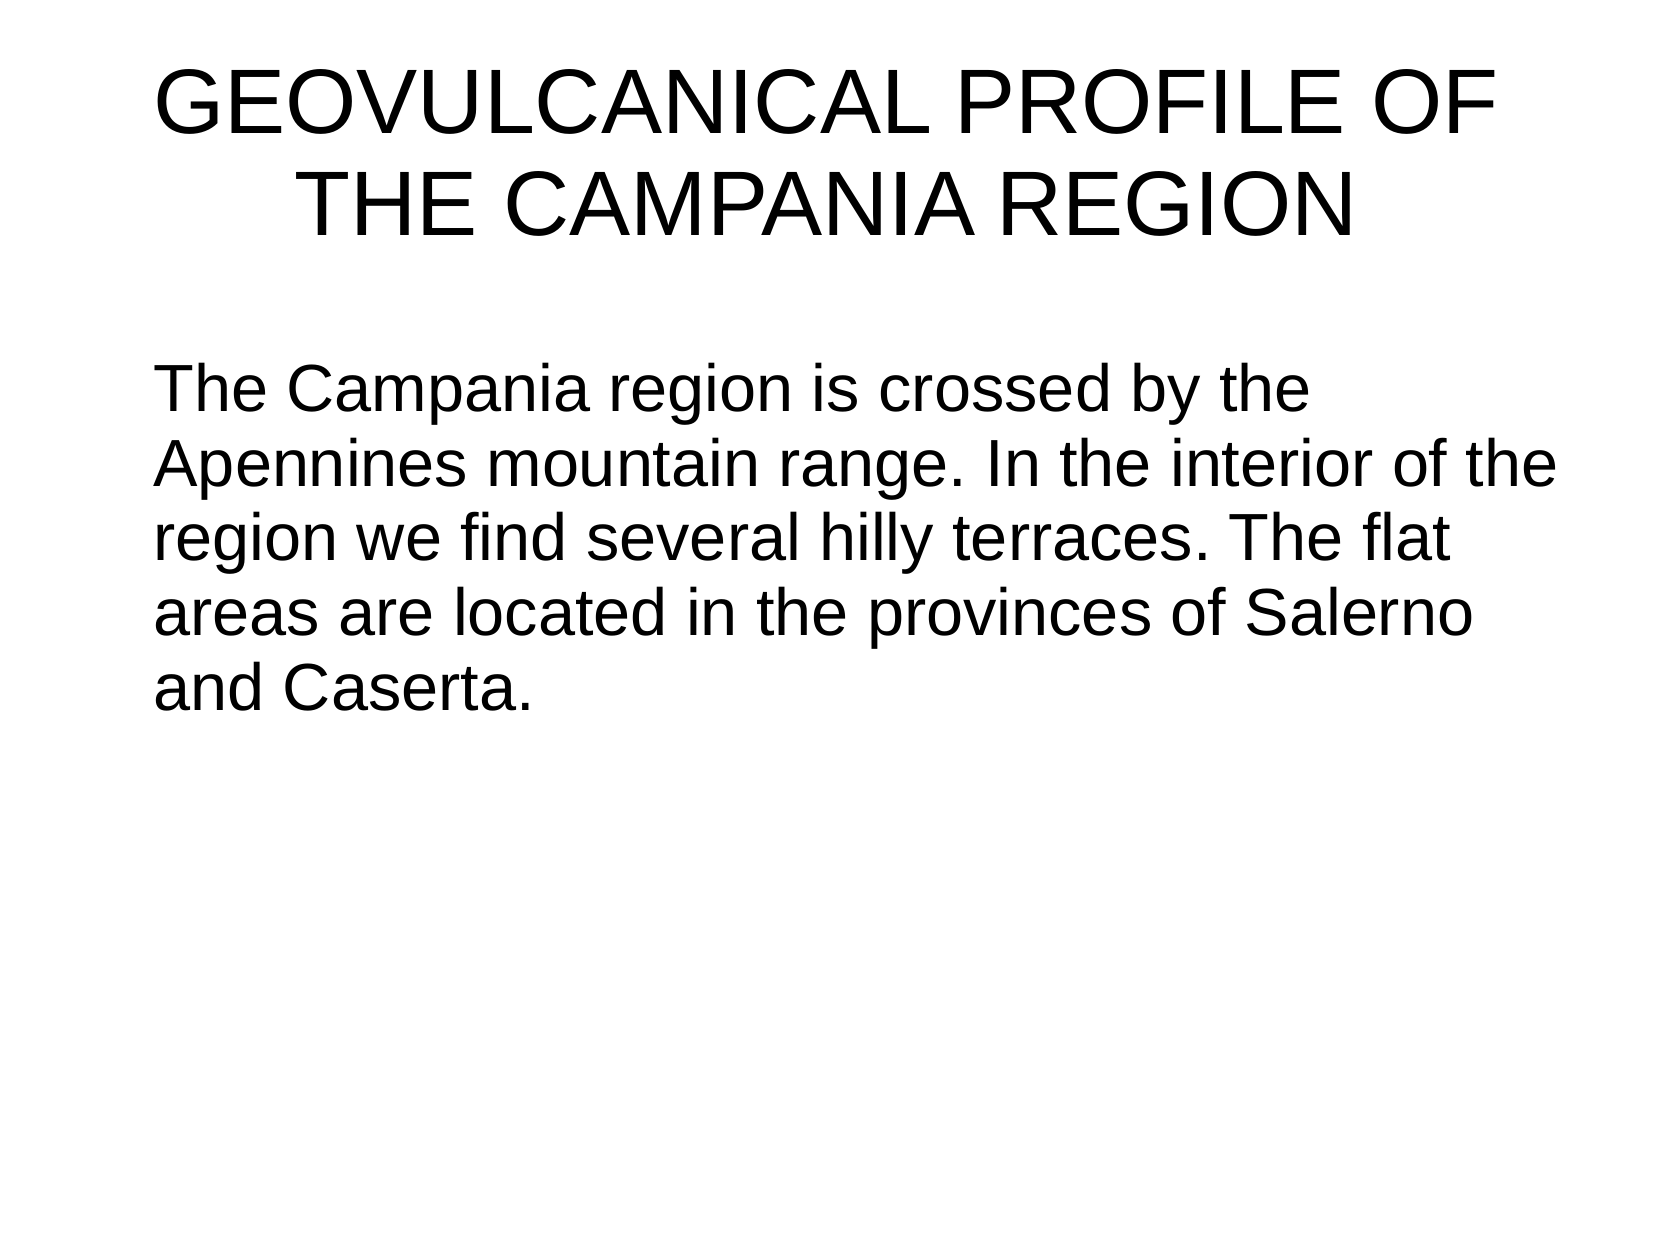

# GEOVULCANICAL PROFILE OF THE CAMPANIA REGION
The Campania region is crossed by the Apennines mountain range. In the interior of the region we find several hilly terraces. The flat areas are located in the provinces of Salerno and Caserta.